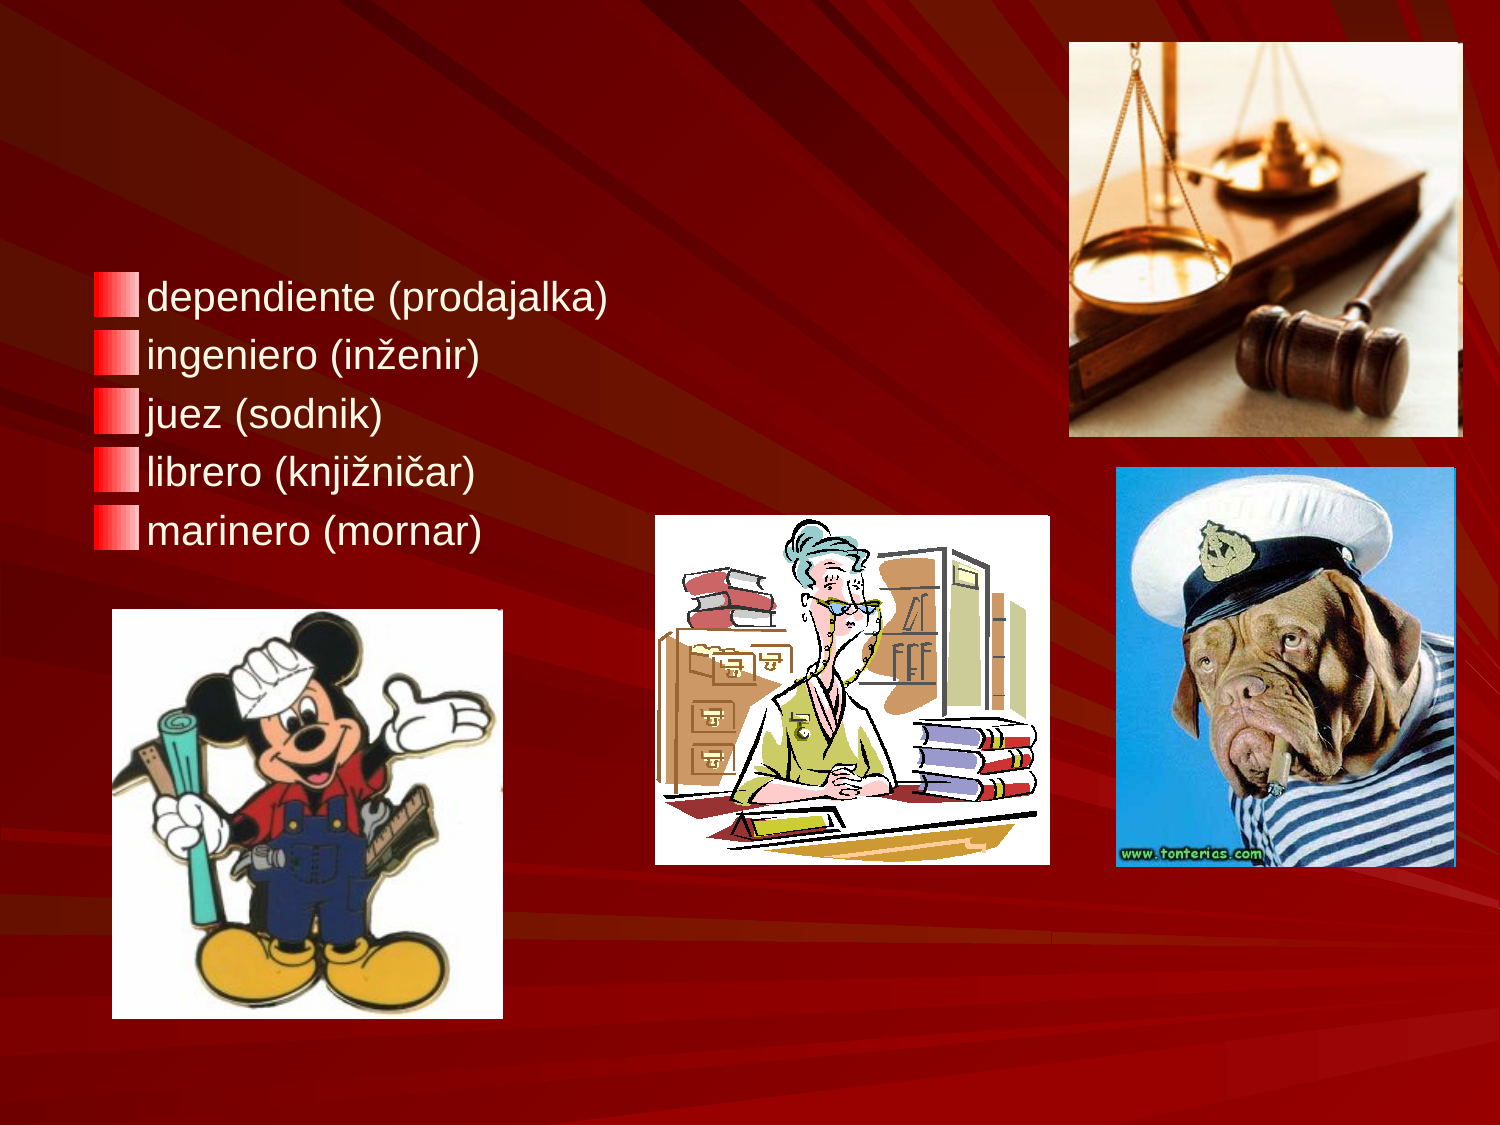

# dependiente (prodajalka)
ingeniero (inženir)
juez (sodnik)
librero (knjižničar)
marinero (mornar)